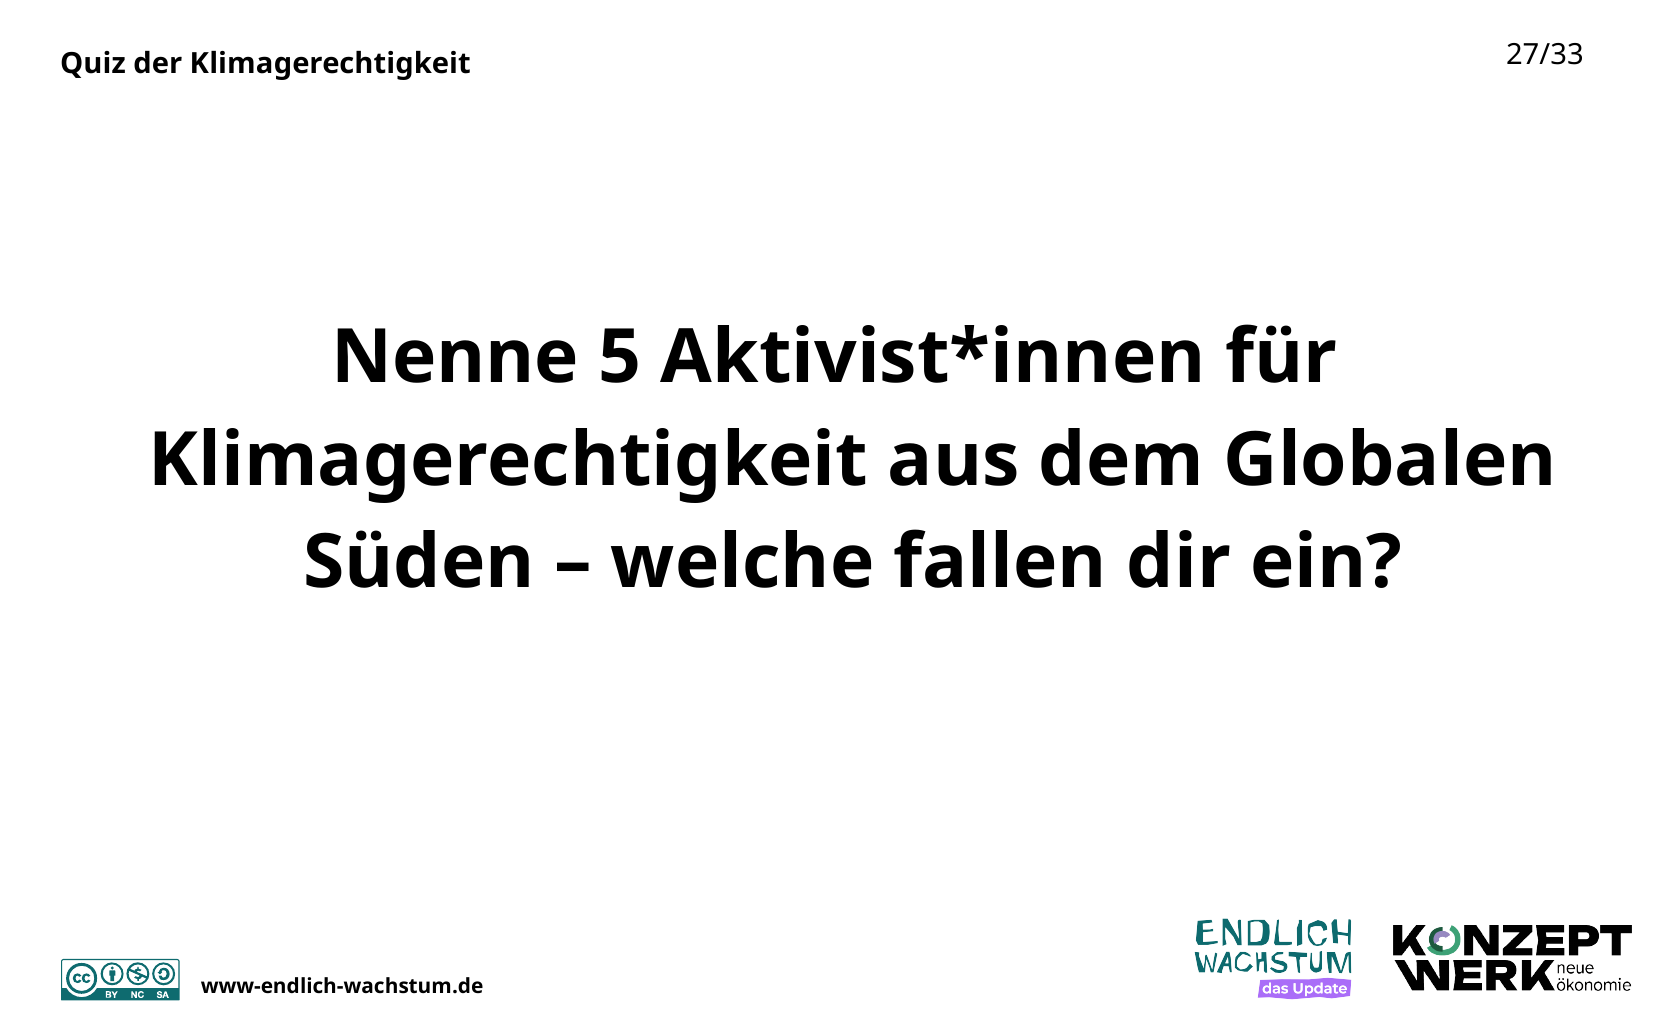

27
Quiz der Klimagerechtigkeit
# Nenne 5 Aktivist*innen für Klimagerechtigkeit aus dem Globalen Süden – welche fallen dir ein?